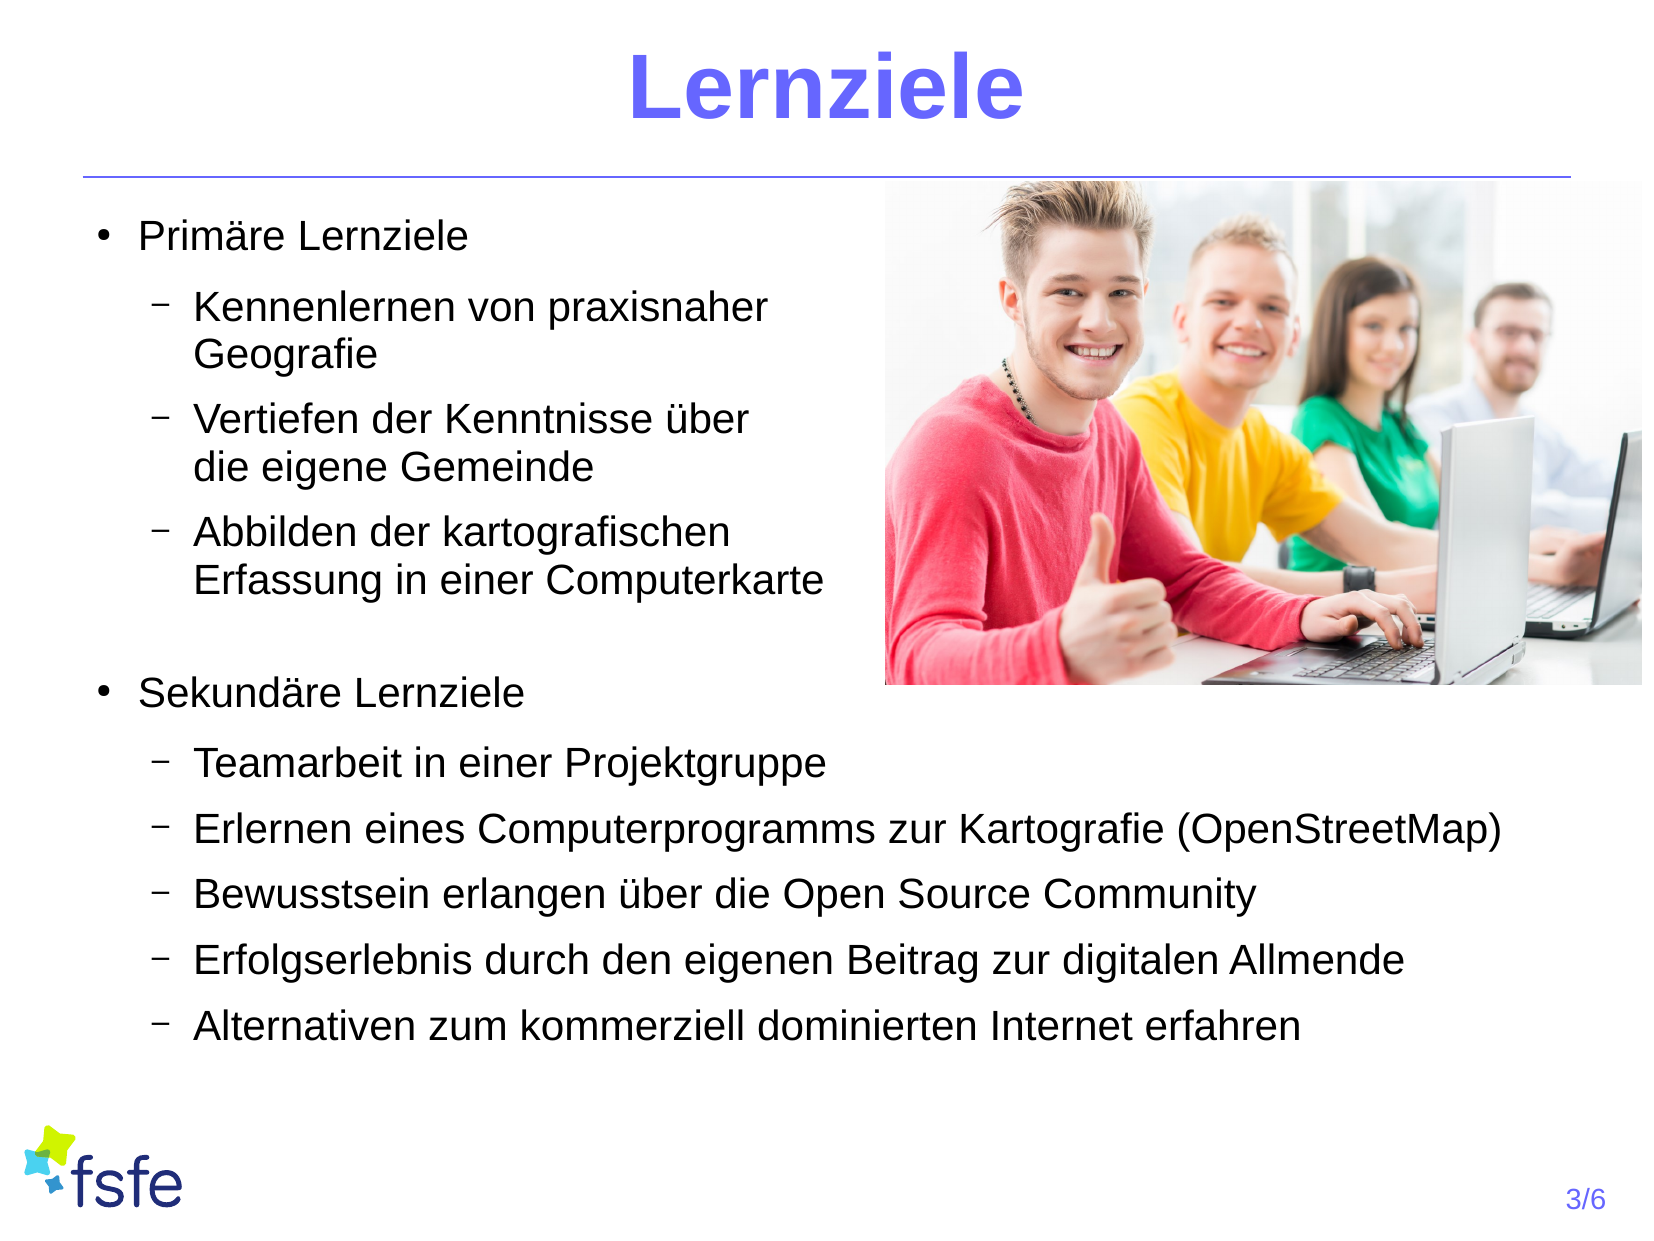

# Lernziele
Primäre Lernziele
Kennenlernen von praxisnaher
Geografie
Vertiefen der Kenntnisse über
die eigene Gemeinde
Abbilden der kartografischen
Erfassung in einer Computerkarte
Sekundäre Lernziele
Teamarbeit in einer Projektgruppe
Erlernen eines Computerprogramms zur Kartografie (OpenStreetMap)
Bewusstsein erlangen über die Open Source Community
Erfolgserlebnis durch den eigenen Beitrag zur digitalen Allmende
Alternativen zum kommerziell dominierten Internet erfahren
3